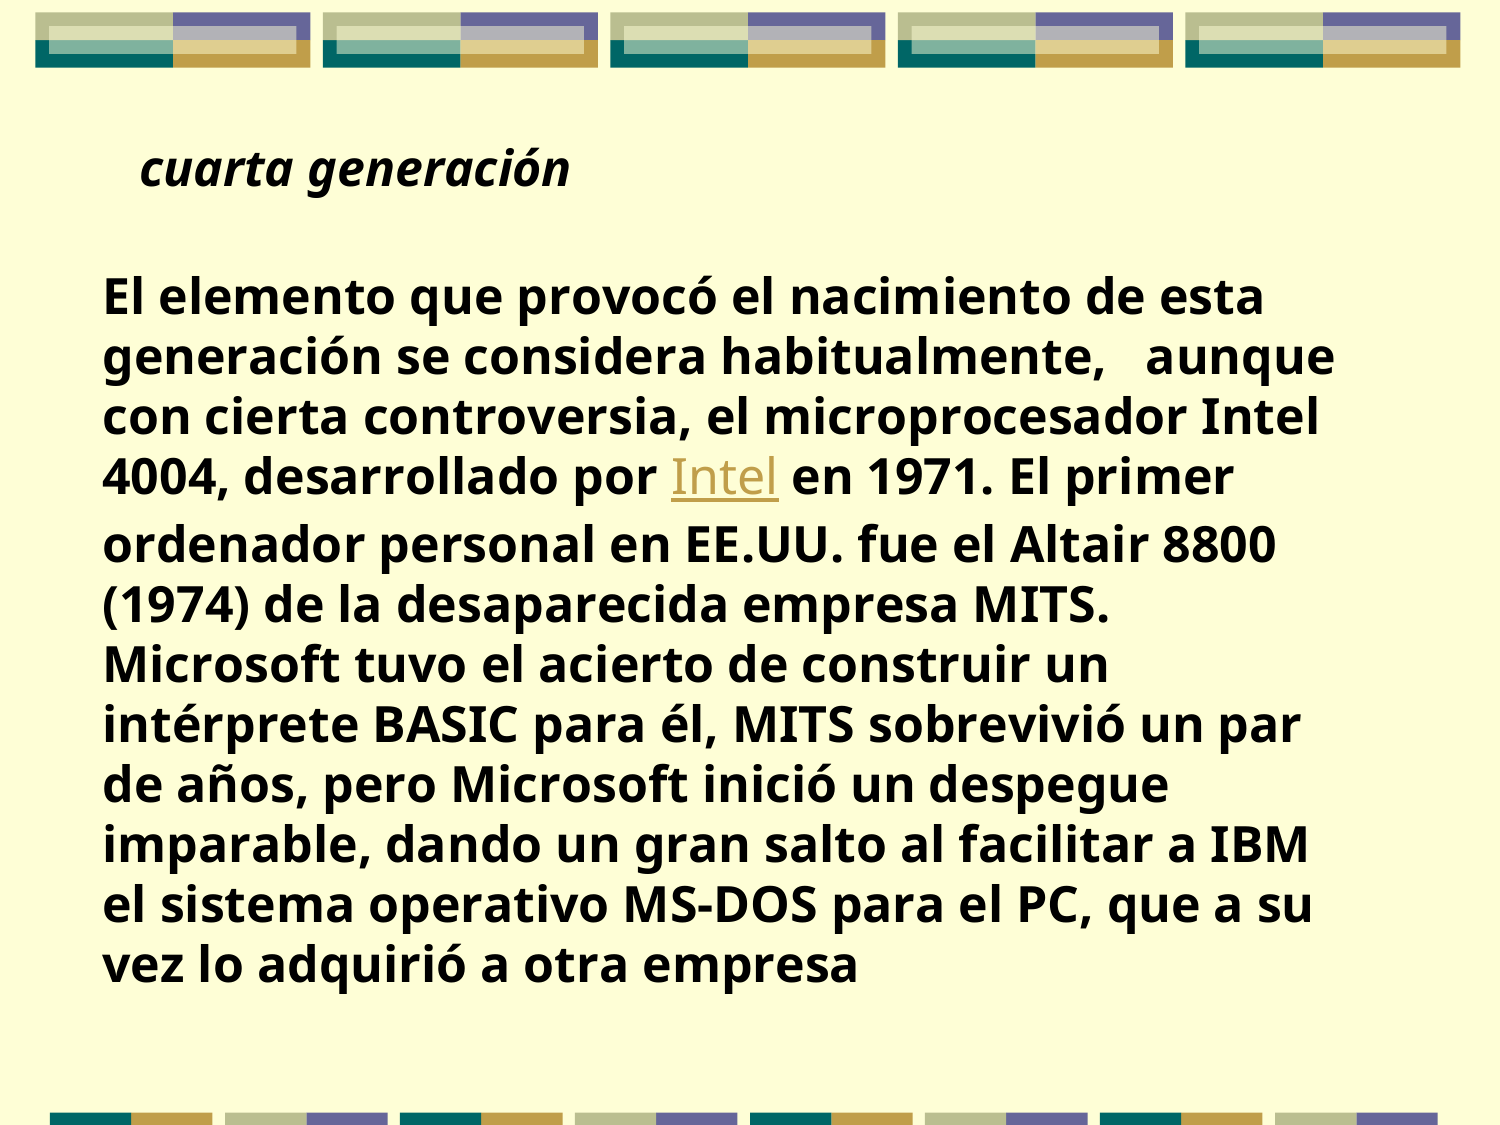

# cuarta generación El elemento que provocó el nacimiento de esta generación se considera habitualmente, aunque con cierta controversia, el microprocesador Intel 4004, desarrollado por Intel en 1971. El primer ordenador personal en EE.UU. fue el Altair 8800 (1974) de la desaparecida empresa MITS. Microsoft tuvo el acierto de construir un intérprete BASIC para él, MITS sobrevivió un par de años, pero Microsoft inició un despegue imparable, dando un gran salto al facilitar a IBM el sistema operativo MS-DOS para el PC, que a su vez lo adquirió a otra empresa